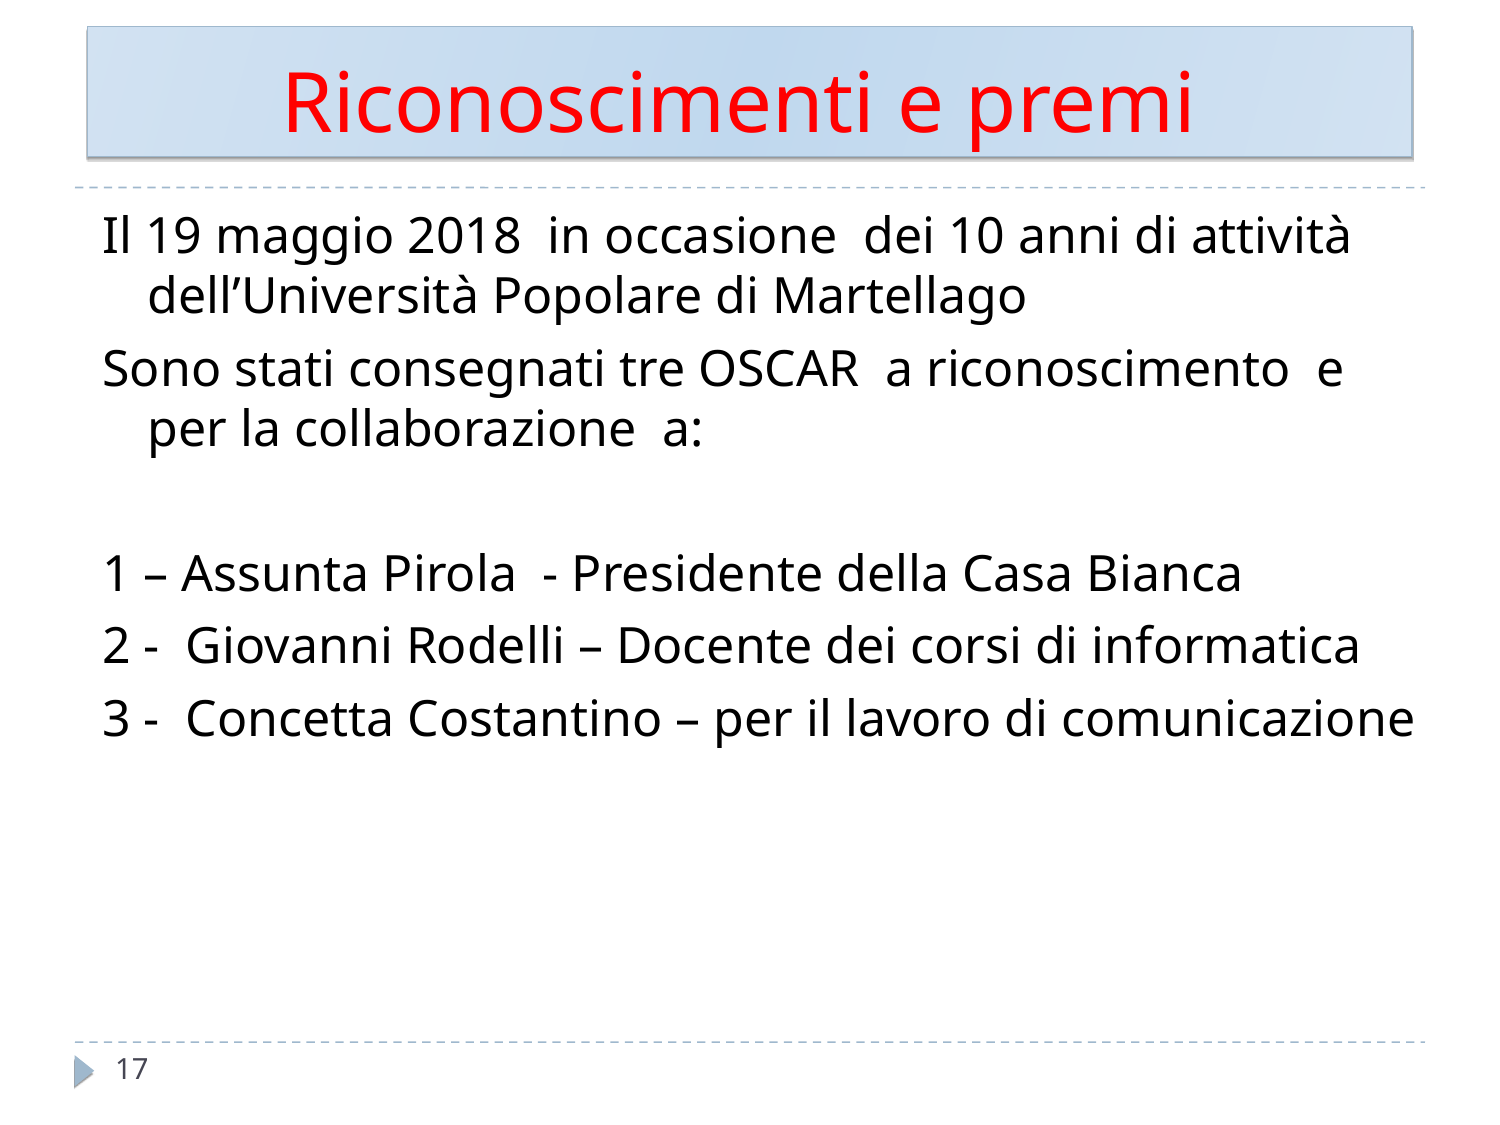

# Riconoscimenti e premi
Il 19 maggio 2018 in occasione dei 10 anni di attività dell’Università Popolare di Martellago
Sono stati consegnati tre OSCAR a riconoscimento e per la collaborazione a:
1 – Assunta Pirola - Presidente della Casa Bianca
2 - Giovanni Rodelli – Docente dei corsi di informatica
3 - Concetta Costantino – per il lavoro di comunicazione